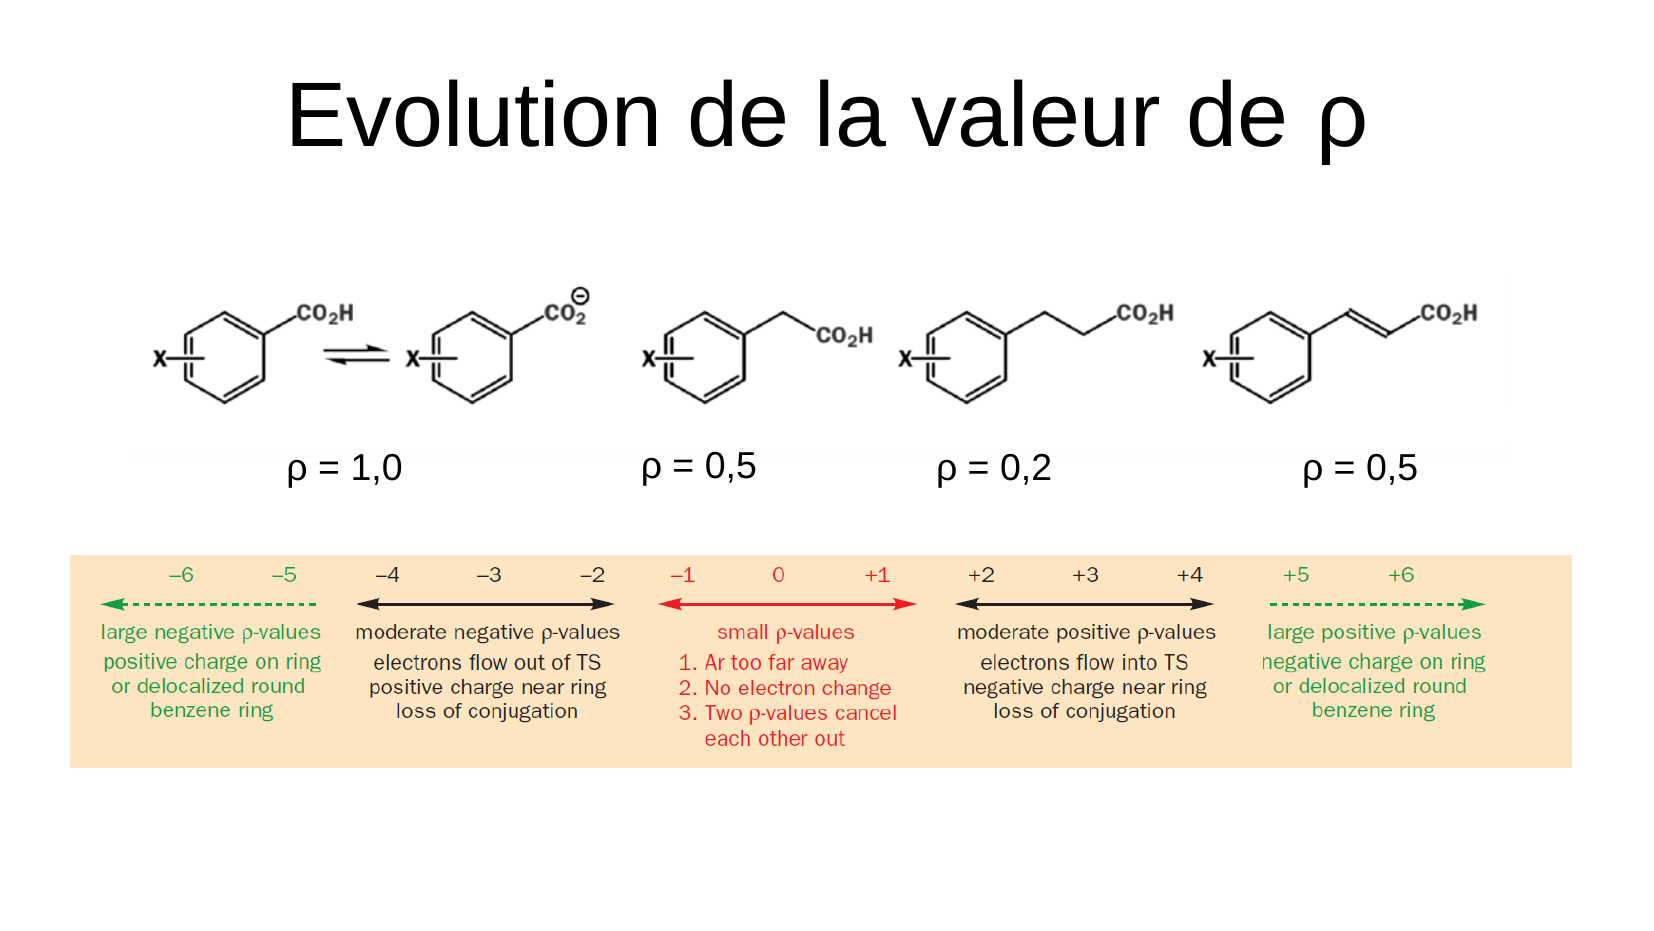

# Evolution de la valeur de ρ
ρ = 0,5
ρ = 1,0
ρ = 0,2
ρ = 0,5